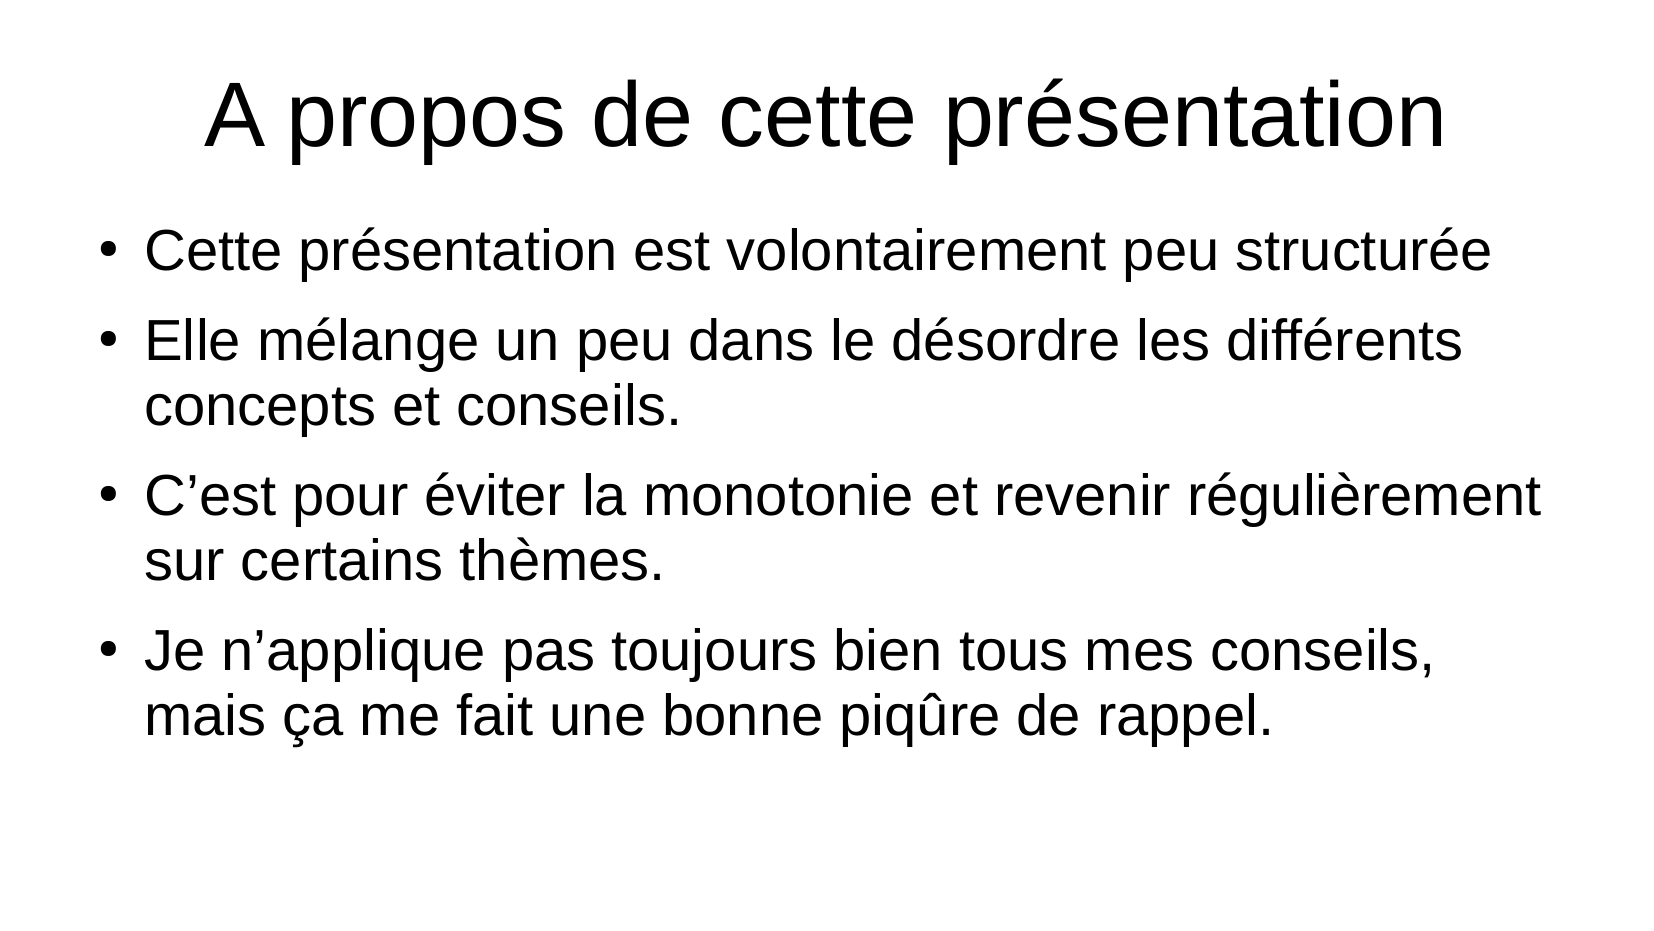

# A propos de cette présentation
Cette présentation est volontairement peu structurée
Elle mélange un peu dans le désordre les différents concepts et conseils.
C’est pour éviter la monotonie et revenir régulièrement sur certains thèmes.
Je n’applique pas toujours bien tous mes conseils, mais ça me fait une bonne piqûre de rappel.